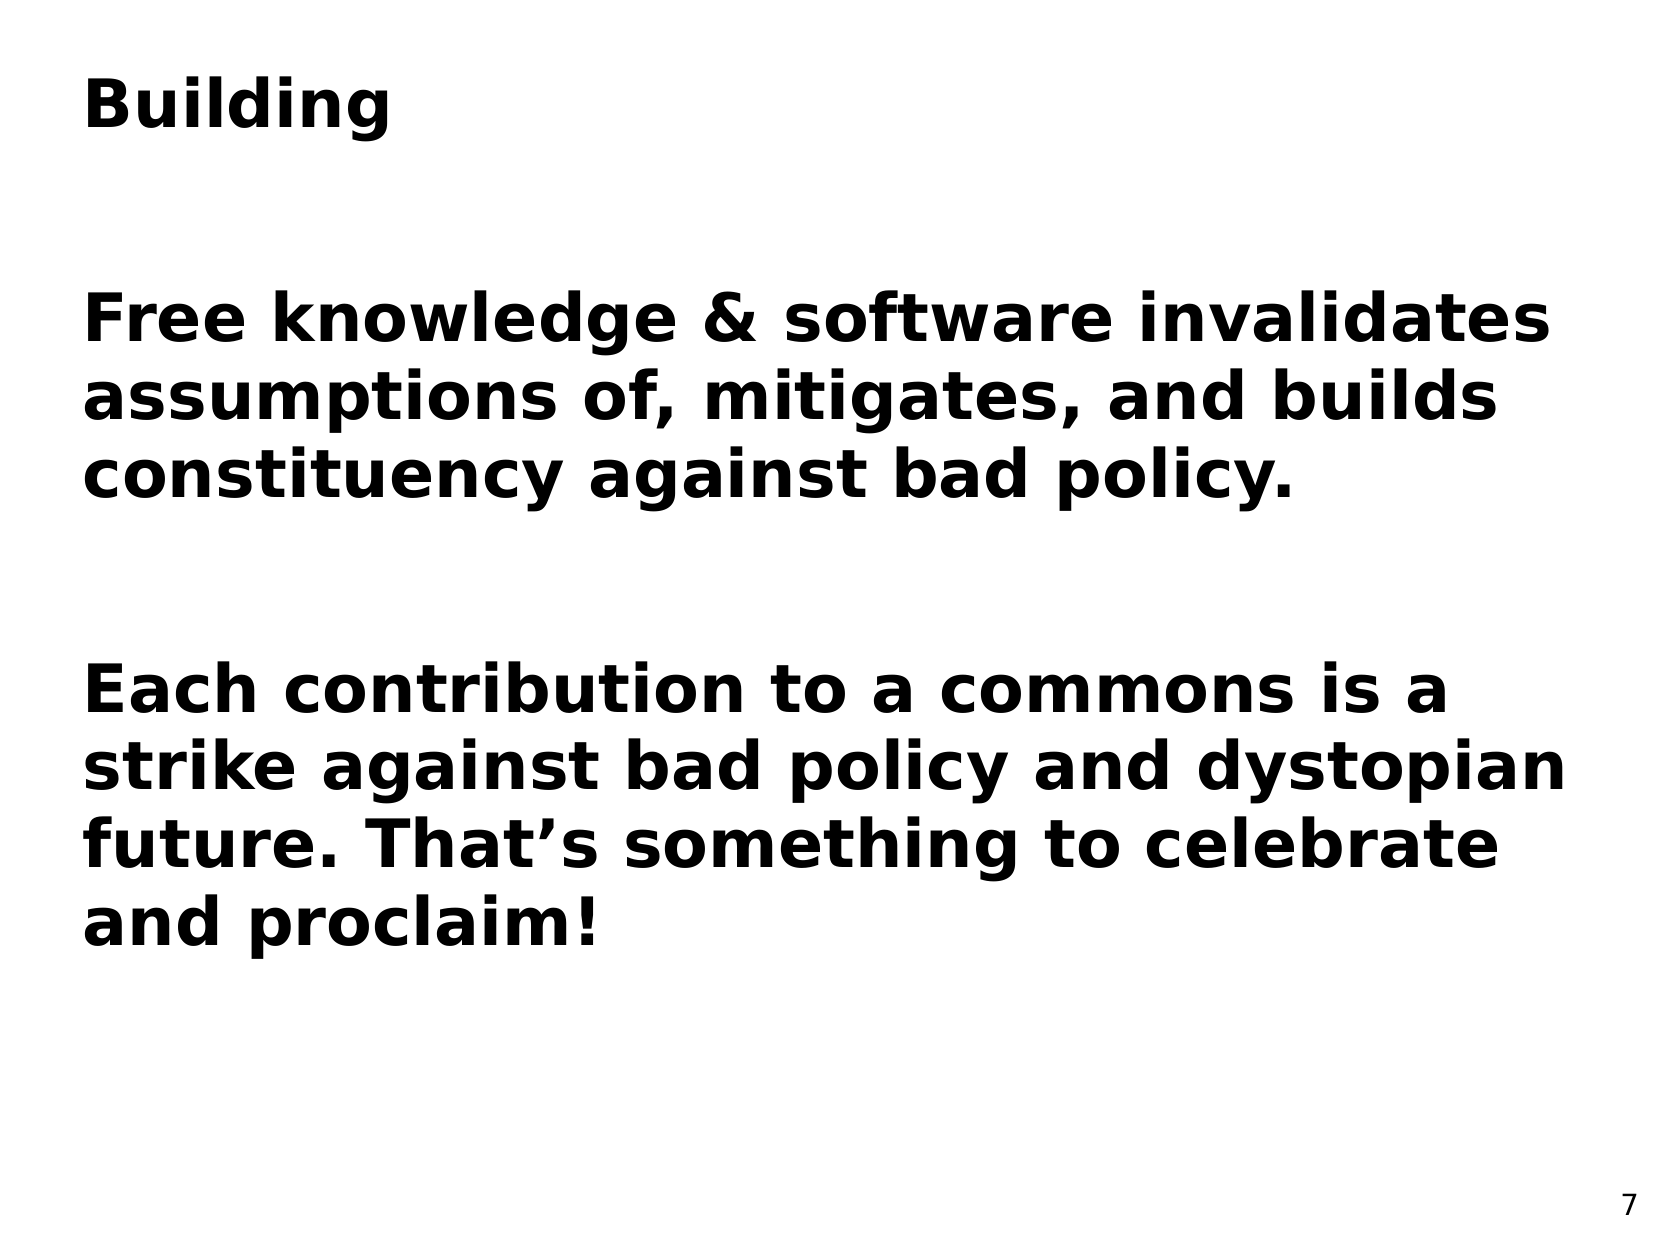

# Building
Free knowledge & software invalidates assumptions of, mitigates, and builds constituency against bad policy.
Each contribution to a commons is a strike against bad policy and dystopian future. That’s something to celebrate and proclaim!